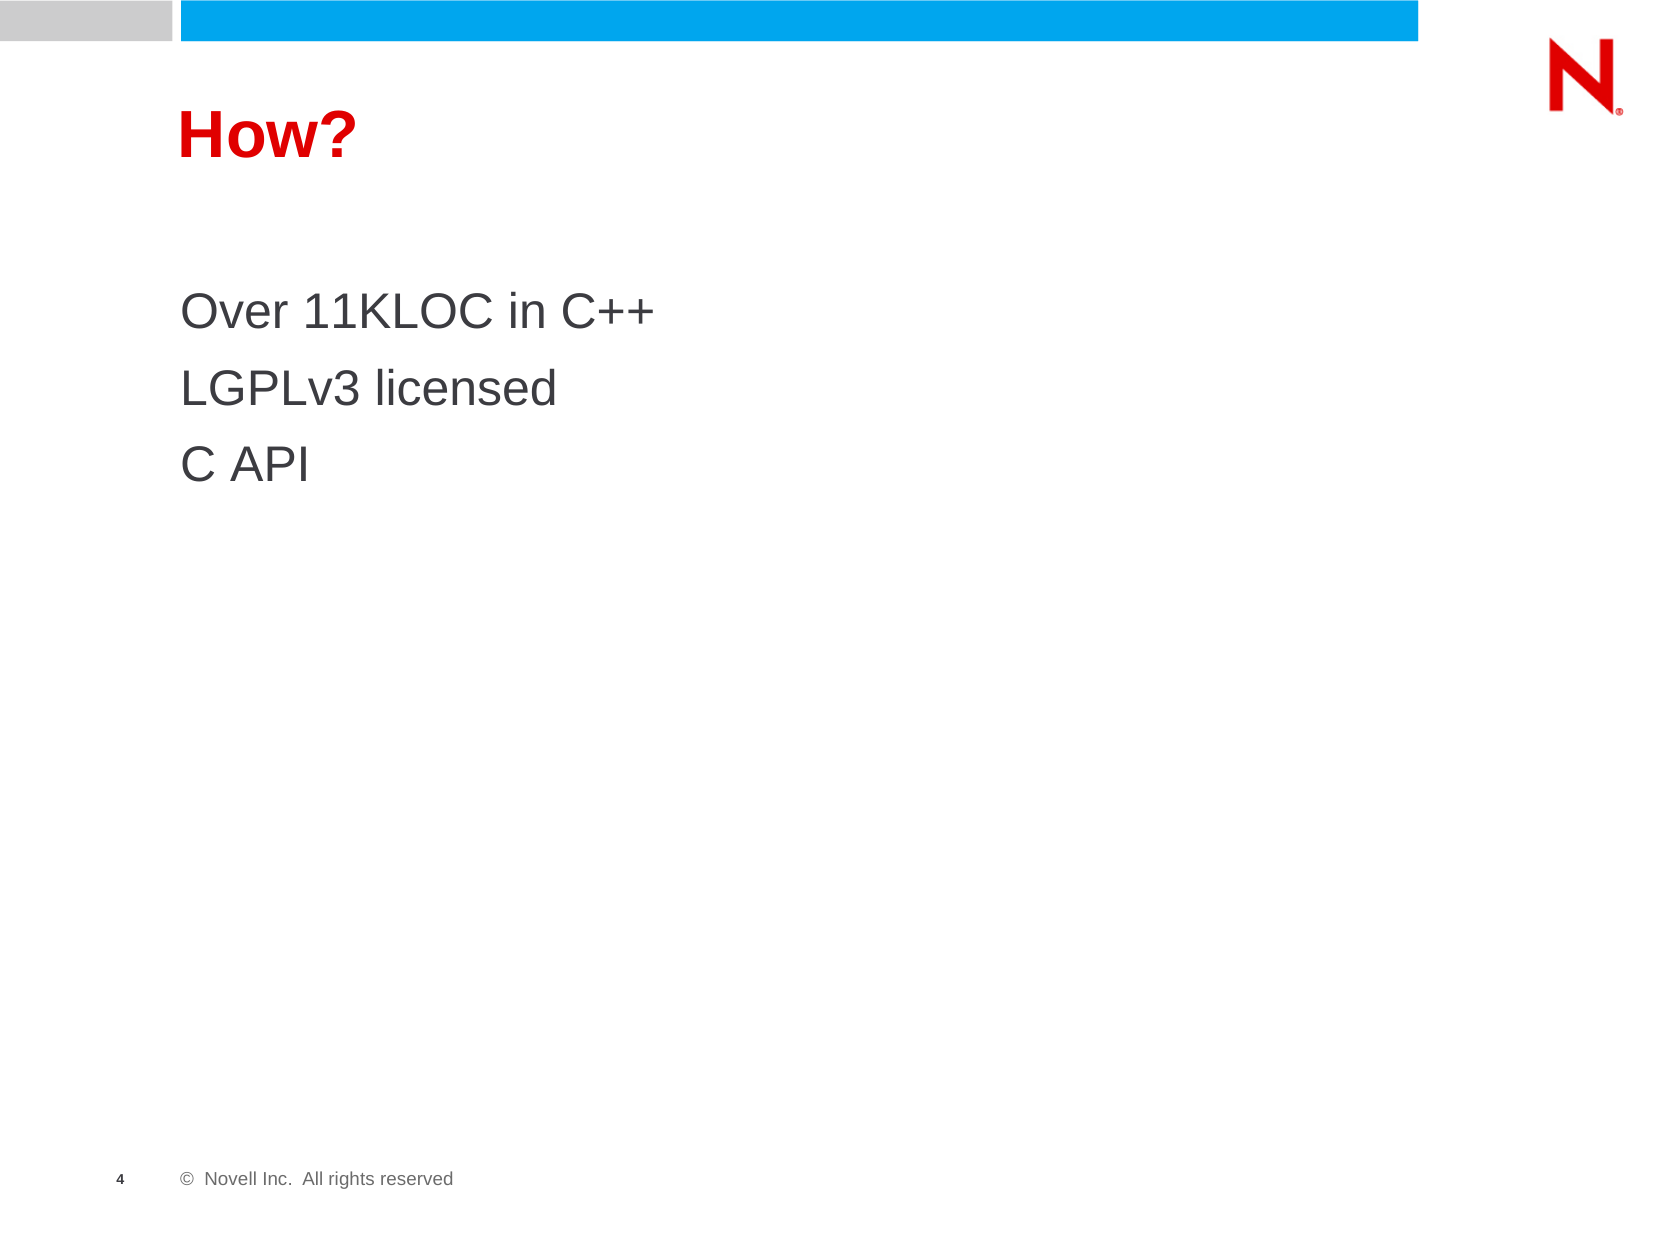

# How?
Over 11KLOC in C++
LGPLv3 licensed
C API